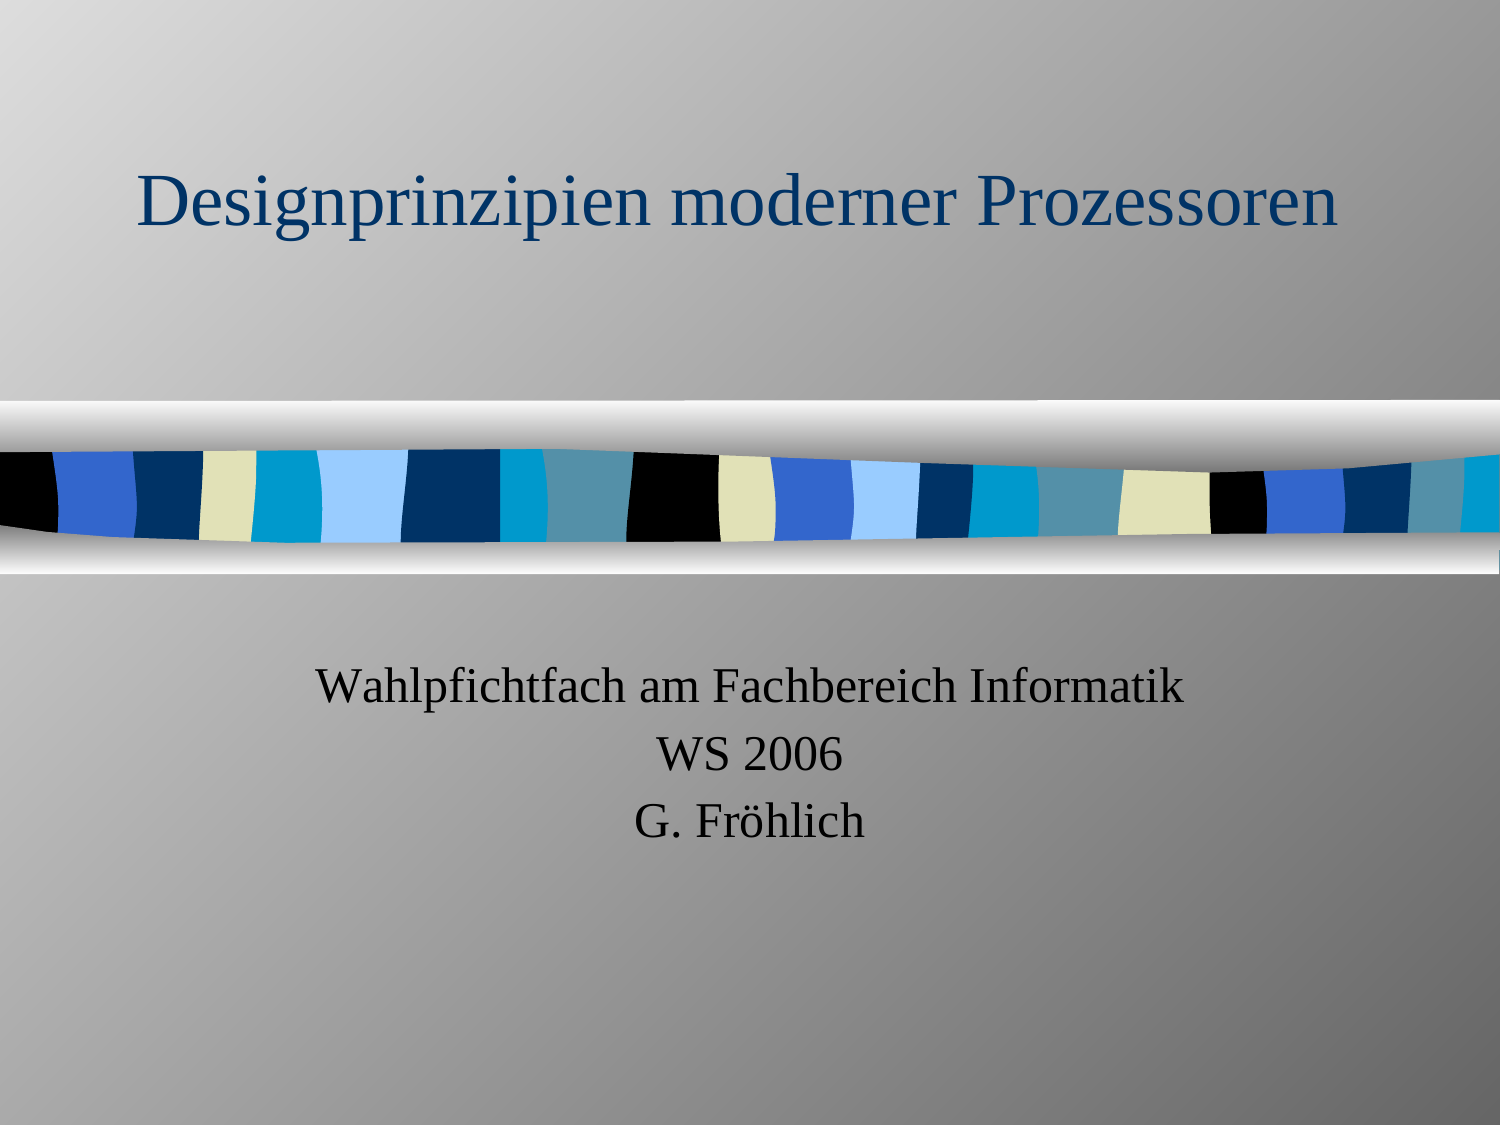

# Designprinzipien moderner Prozessoren
Wahlpfichtfach am Fachbereich Informatik
WS 2006
G. Fröhlich